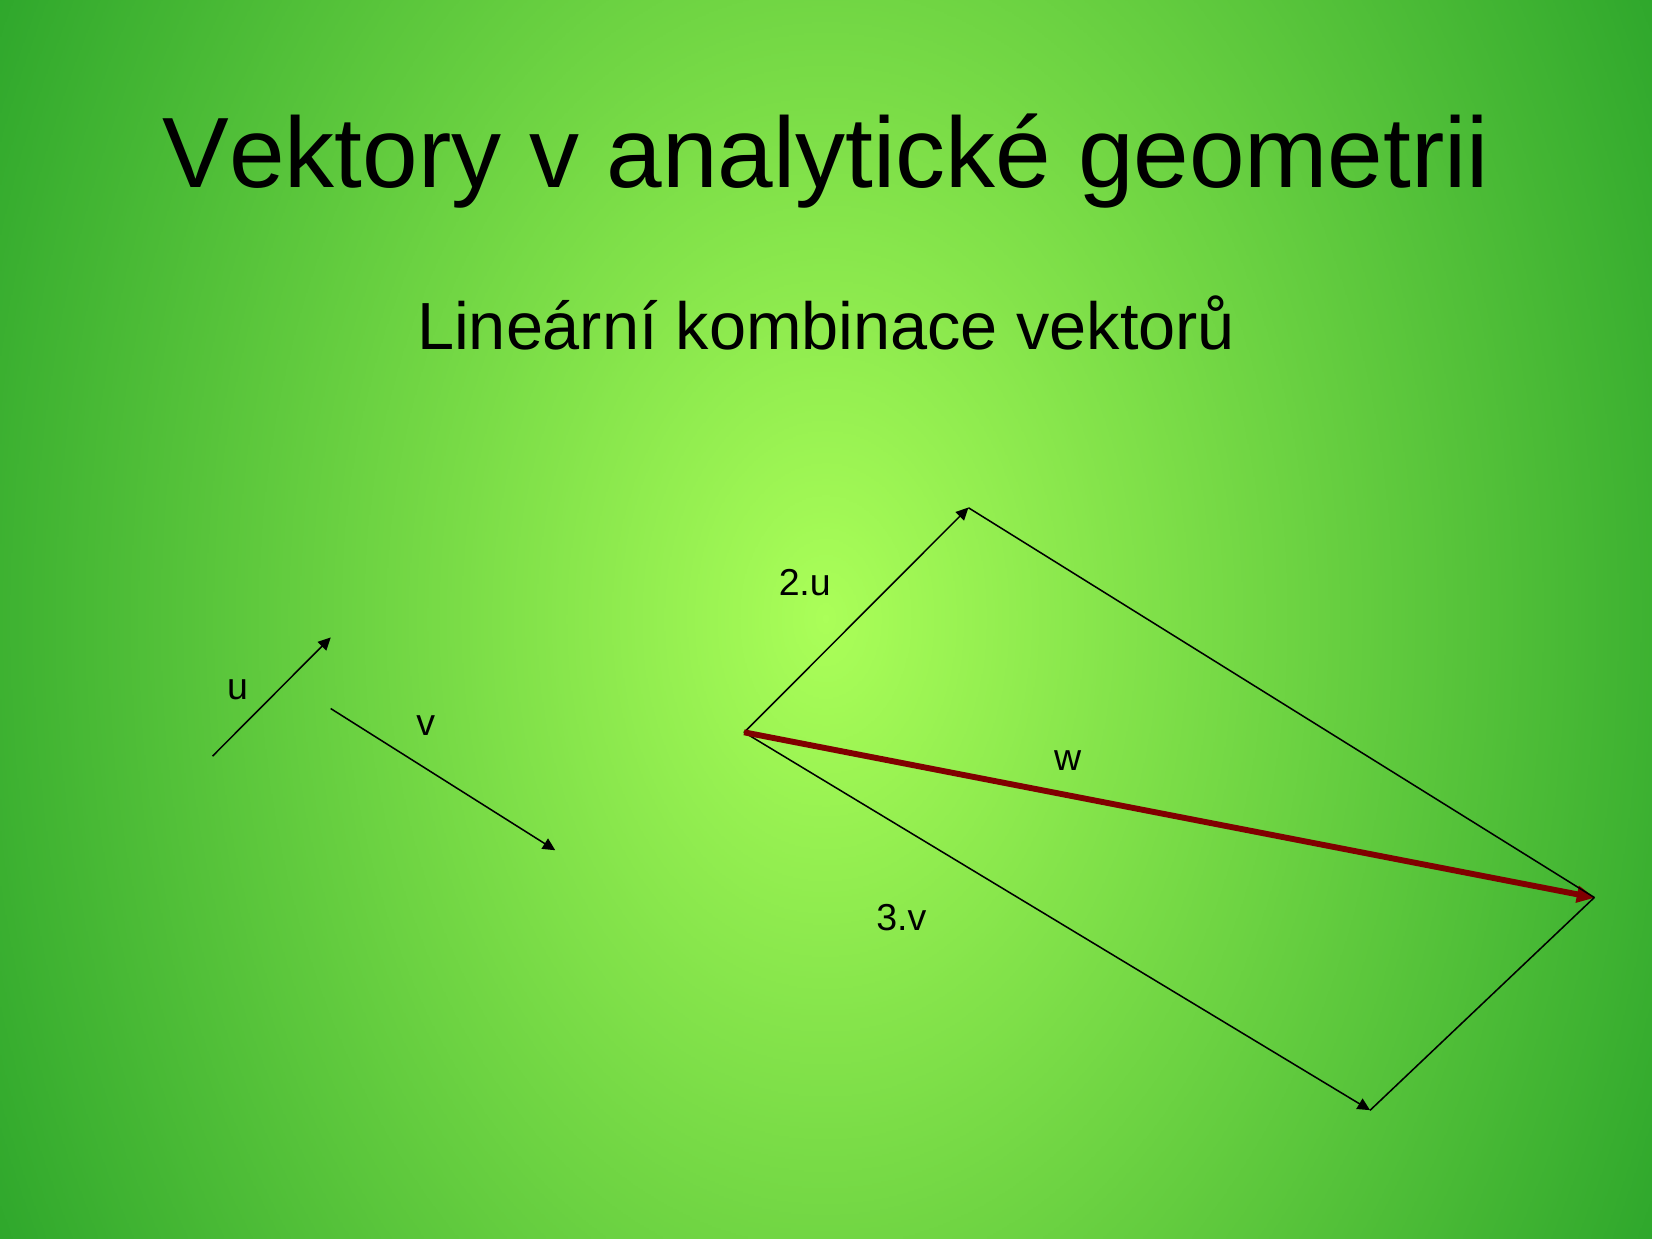

Vektory v analytické geometrii
Lineární kombinace vektorů
2.u
u
v
w
3.v